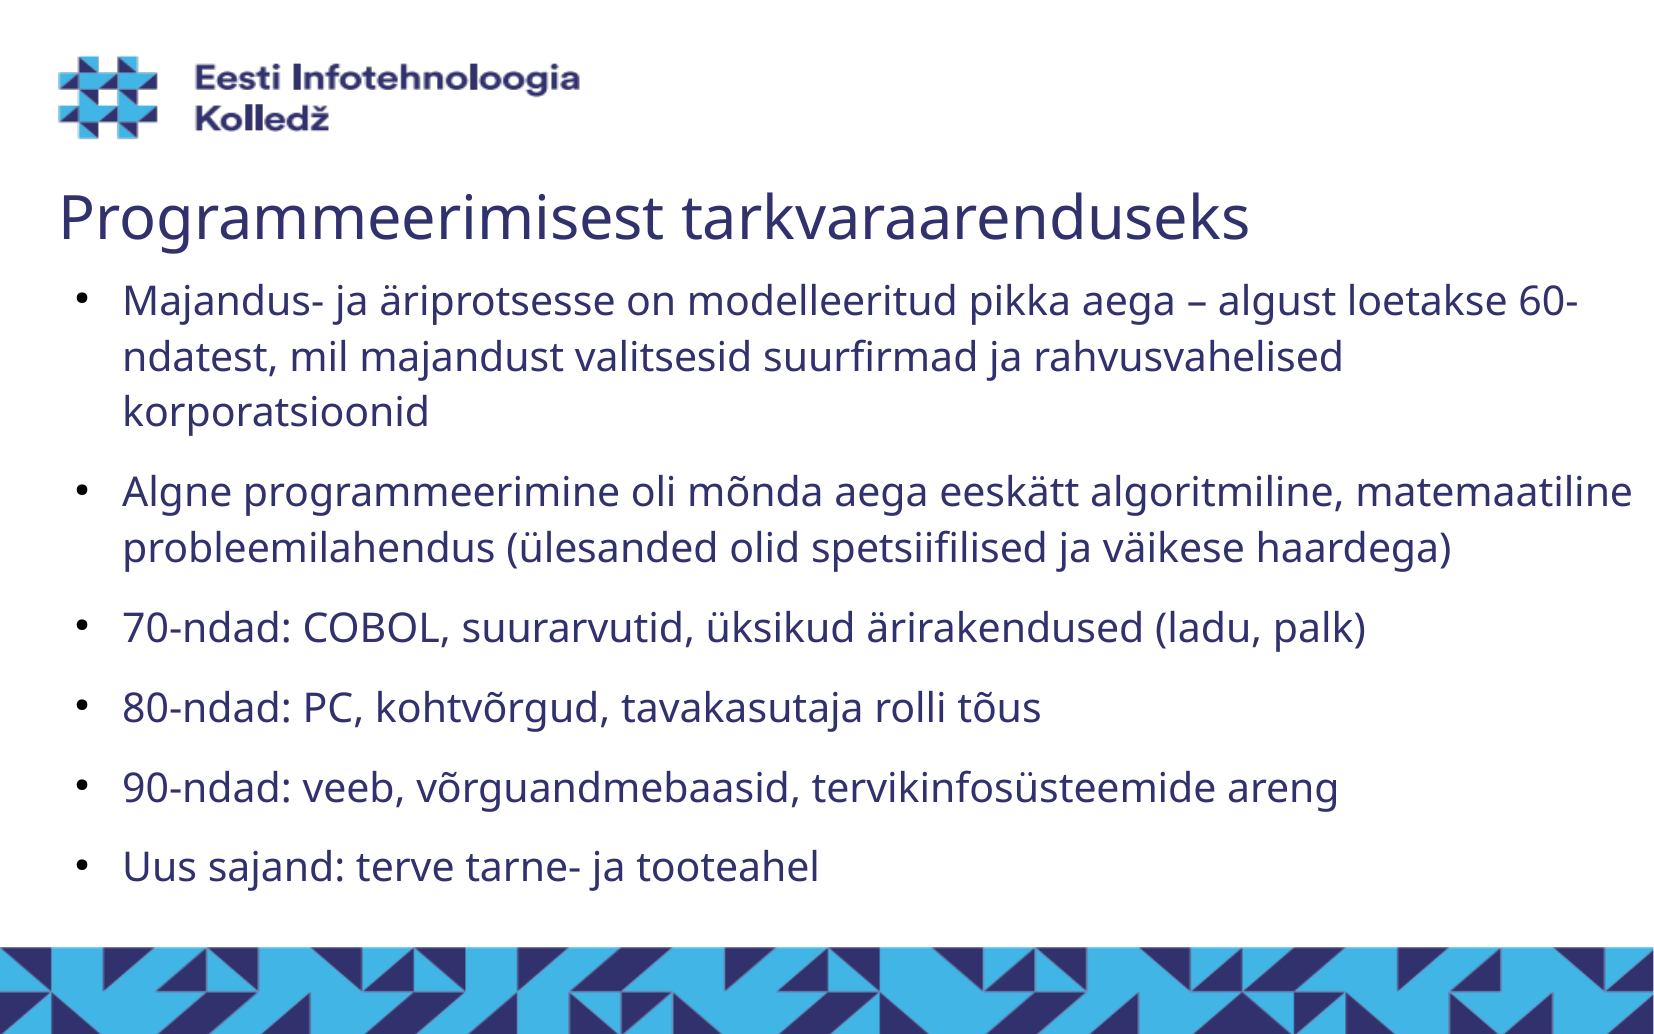

# Programmeerimisest tarkvaraarenduseks
Majandus- ja äriprotsesse on modelleeritud pikka aega – algust loetakse 60-ndatest, mil majandust valitsesid suurfirmad ja rahvusvahelised korporatsioonid
Algne programmeerimine oli mõnda aega eeskätt algoritmiline, matemaatiline probleemilahendus (ülesanded olid spetsiifilised ja väikese haardega)
70-ndad: COBOL, suurarvutid, üksikud ärirakendused (ladu, palk)
80-ndad: PC, kohtvõrgud, tavakasutaja rolli tõus
90-ndad: veeb, võrguandmebaasid, tervikinfosüsteemide areng
Uus sajand: terve tarne- ja tooteahel